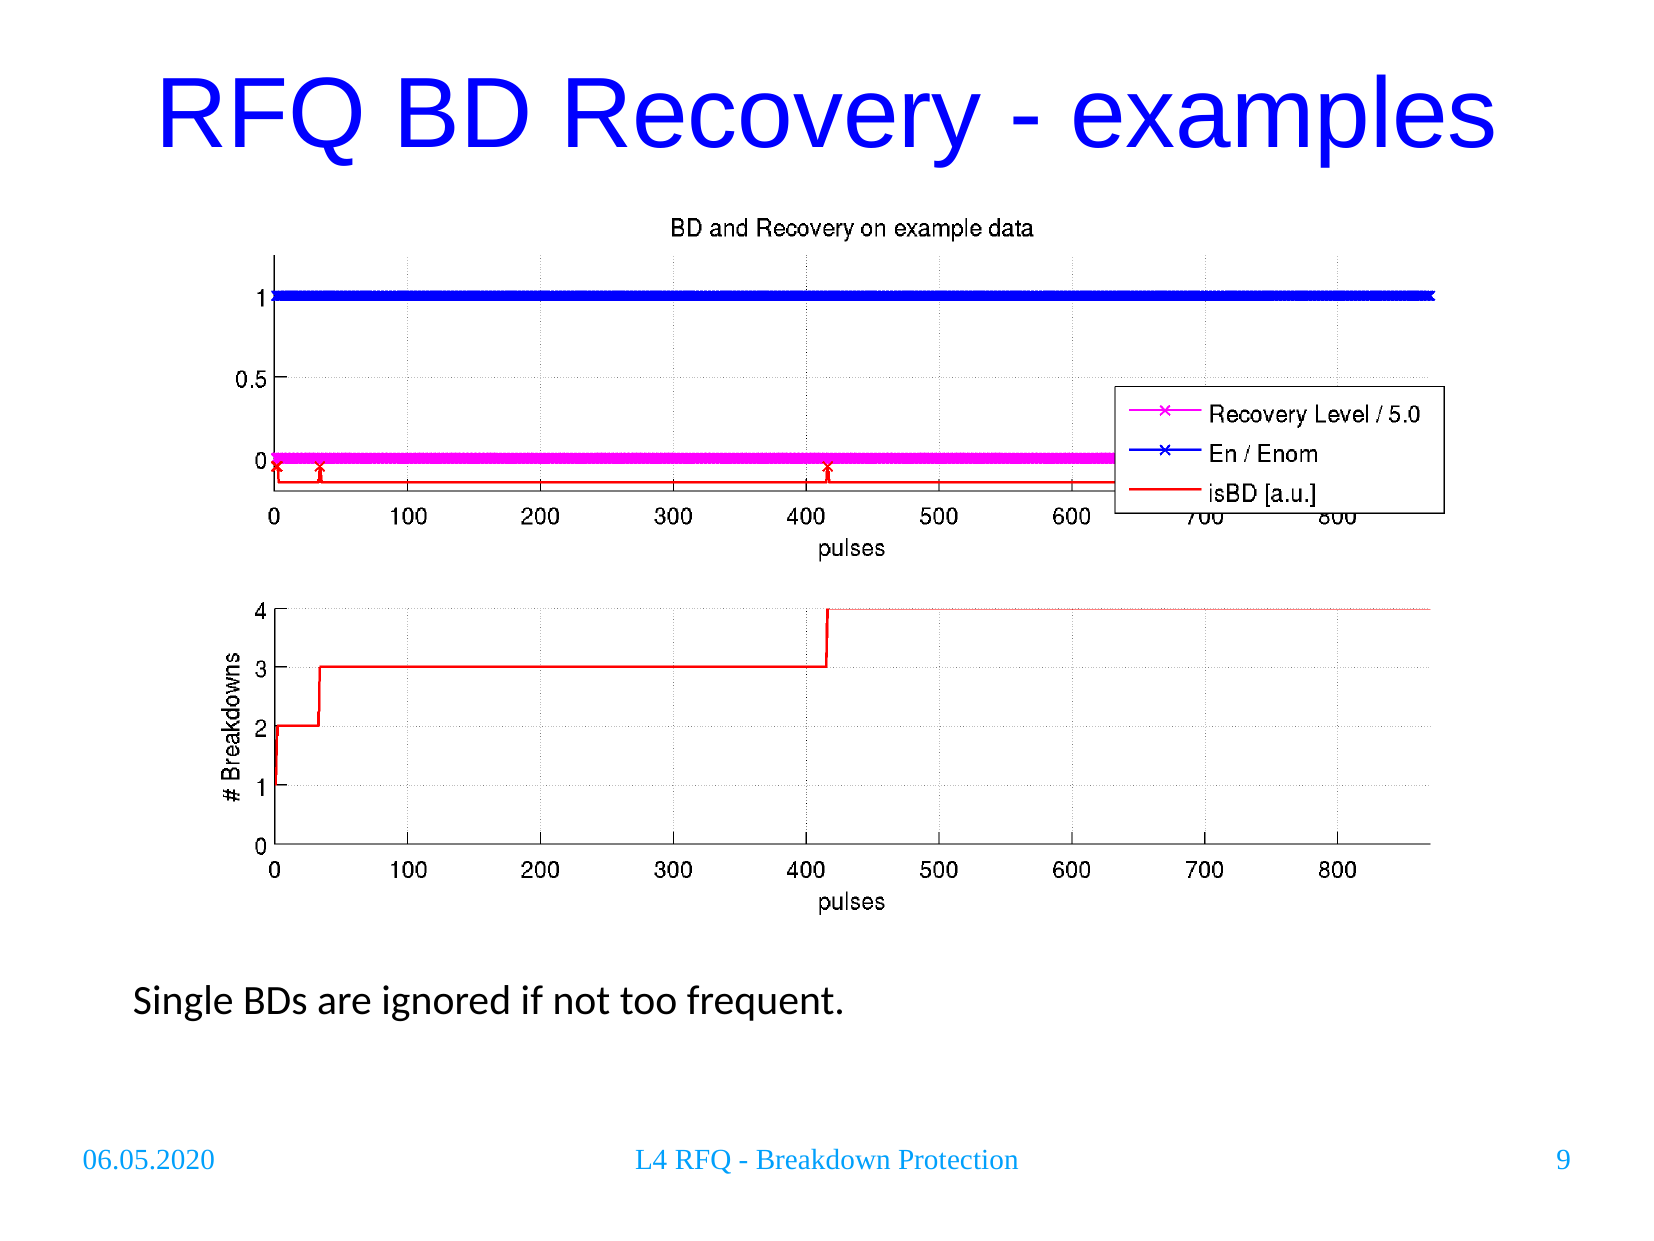

# RFQ BD Recovery - examples
Single BDs are ignored if not too frequent.
06.05.2020
L4 RFQ - Breakdown Protection
9